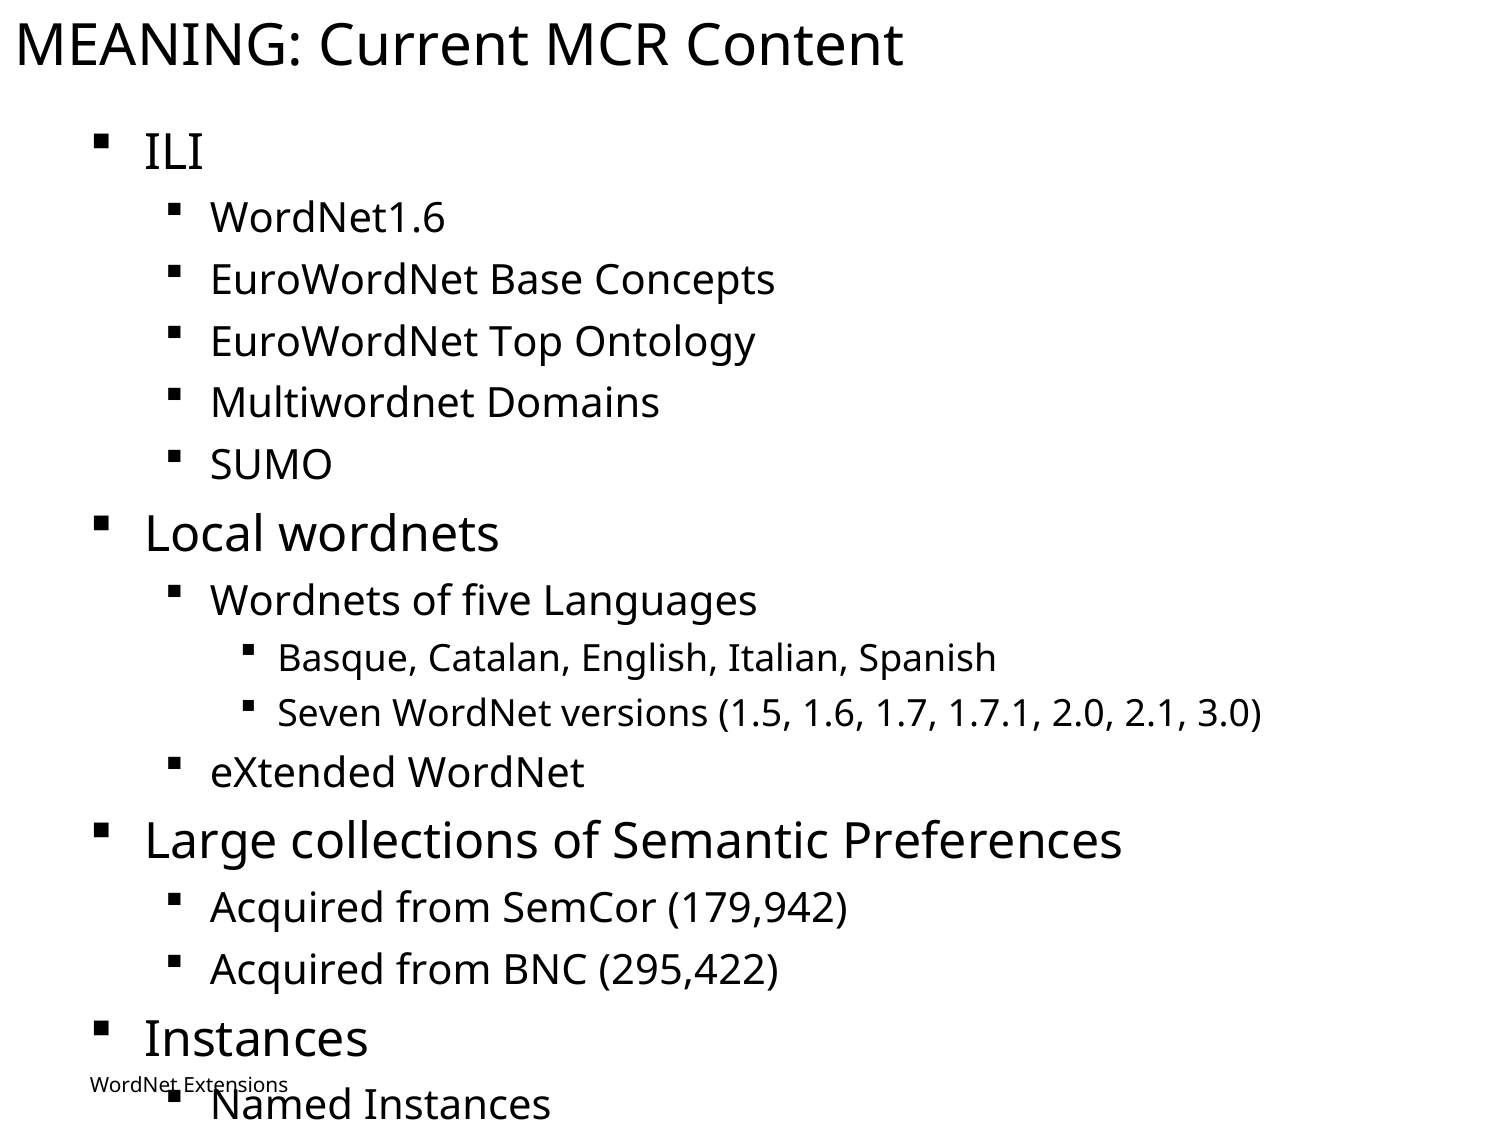

# MEANING: Current MCR Content
ILI
WordNet1.6
EuroWordNet Base Concepts
EuroWordNet Top Ontology
Multiwordnet Domains
SUMO
Local wordnets
Wordnets of five Languages
Basque, Catalan, English, Italian, Spanish
Seven WordNet versions (1.5, 1.6, 1.7, 1.7.1, 2.0, 2.1, 3.0)
eXtended WordNet
Large collections of Semantic Preferences
Acquired from SemCor (179,942)
Acquired from BNC (295,422)
Instances
Named Instances